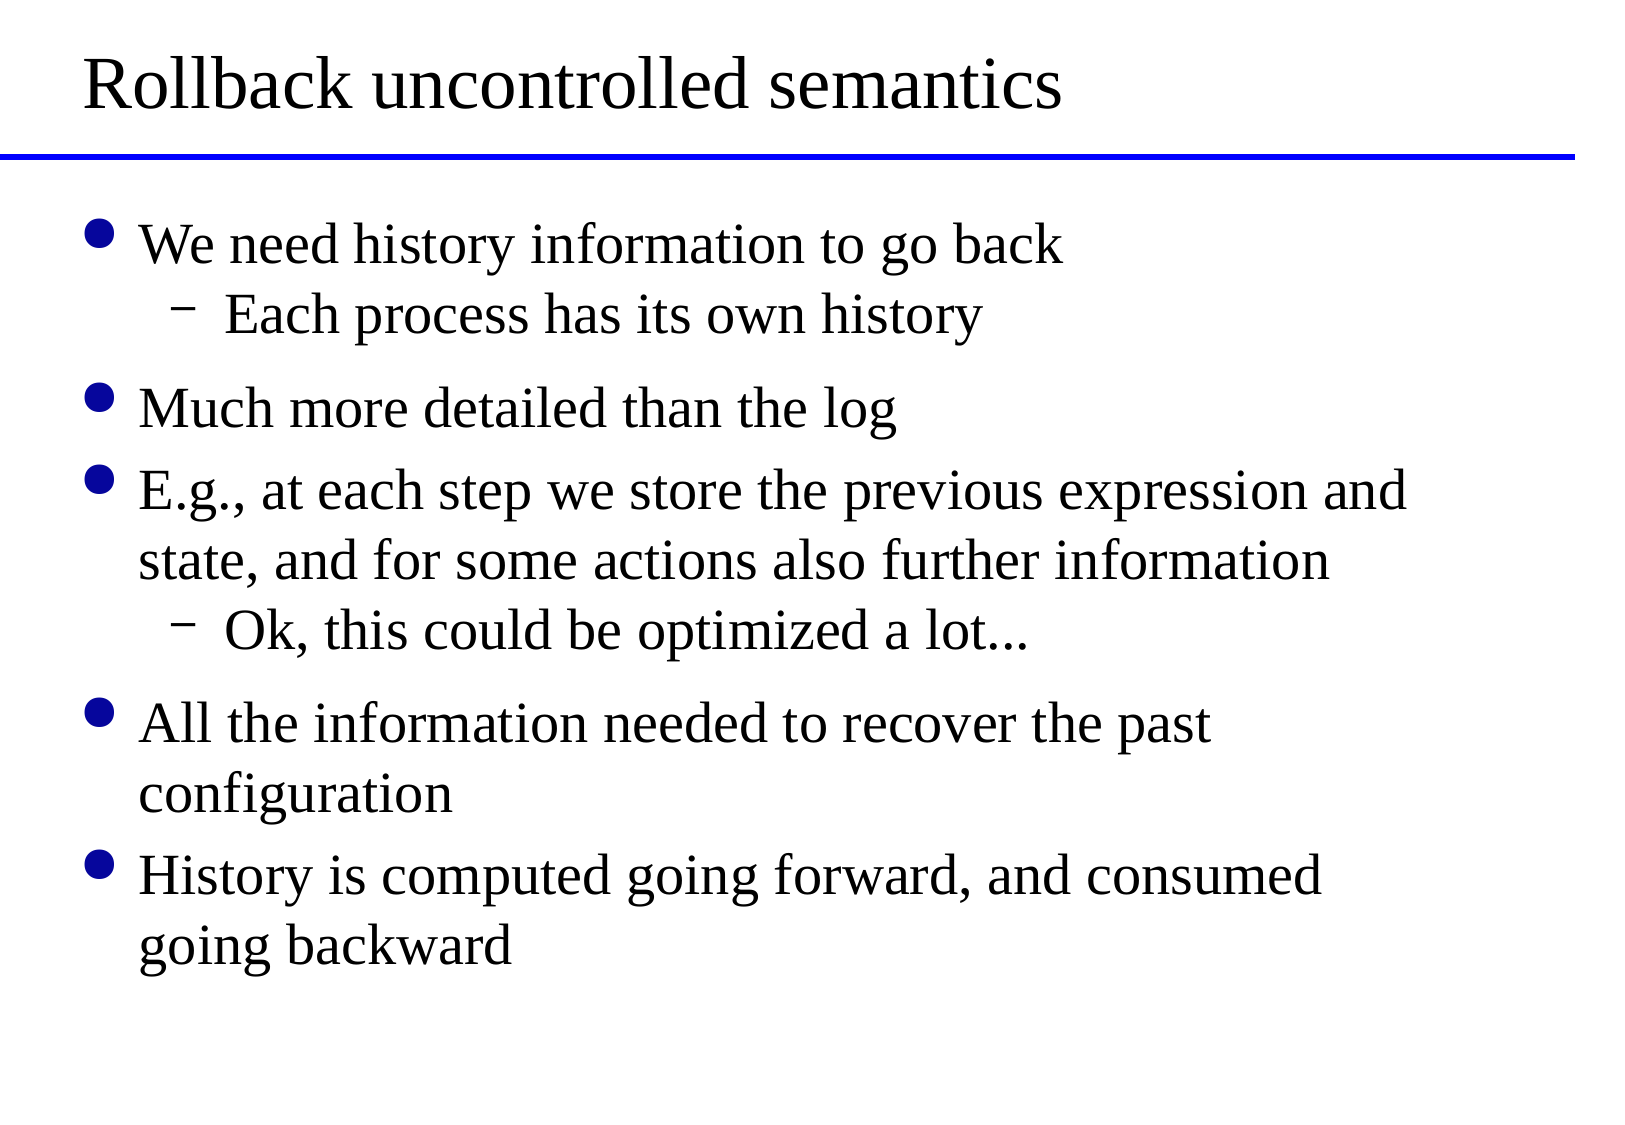

# Rollback uncontrolled semantics
We need history information to go back
Each process has its own history
Much more detailed than the log
E.g., at each step we store the previous expression and state, and for some actions also further information
Ok, this could be optimized a lot...
All the information needed to recover the past configuration
History is computed going forward, and consumed going backward